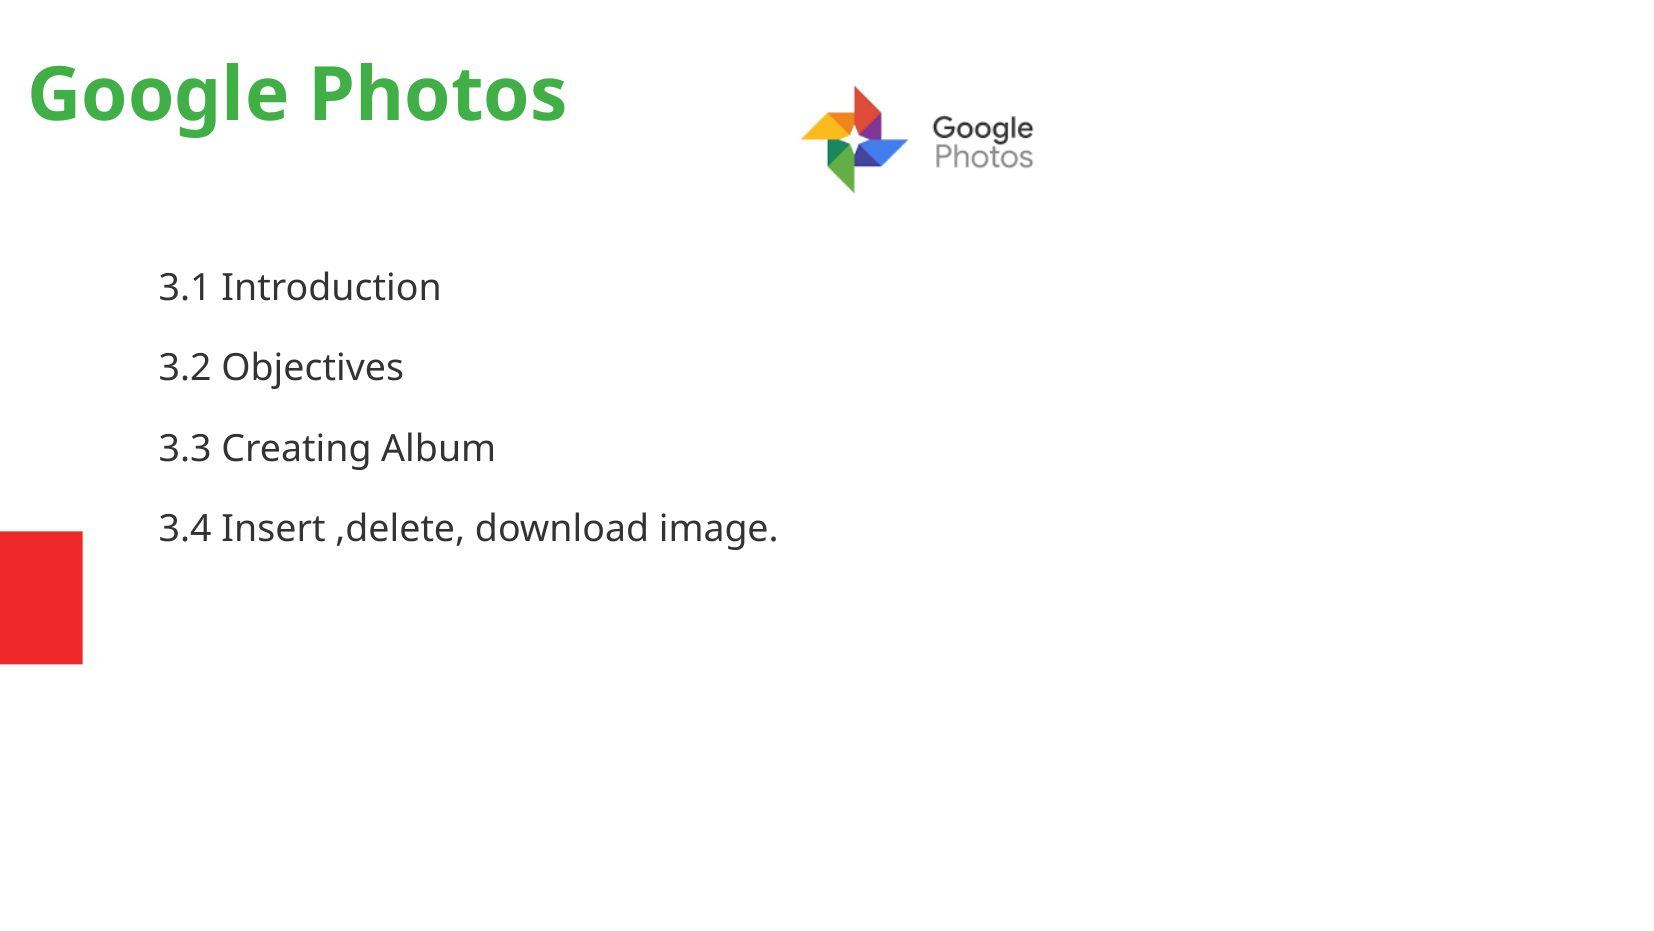

# Google Photos
3.1 Introduction
3.2 Objectives
3.3 Creating Album
3.4 Insert ,delete, download image.